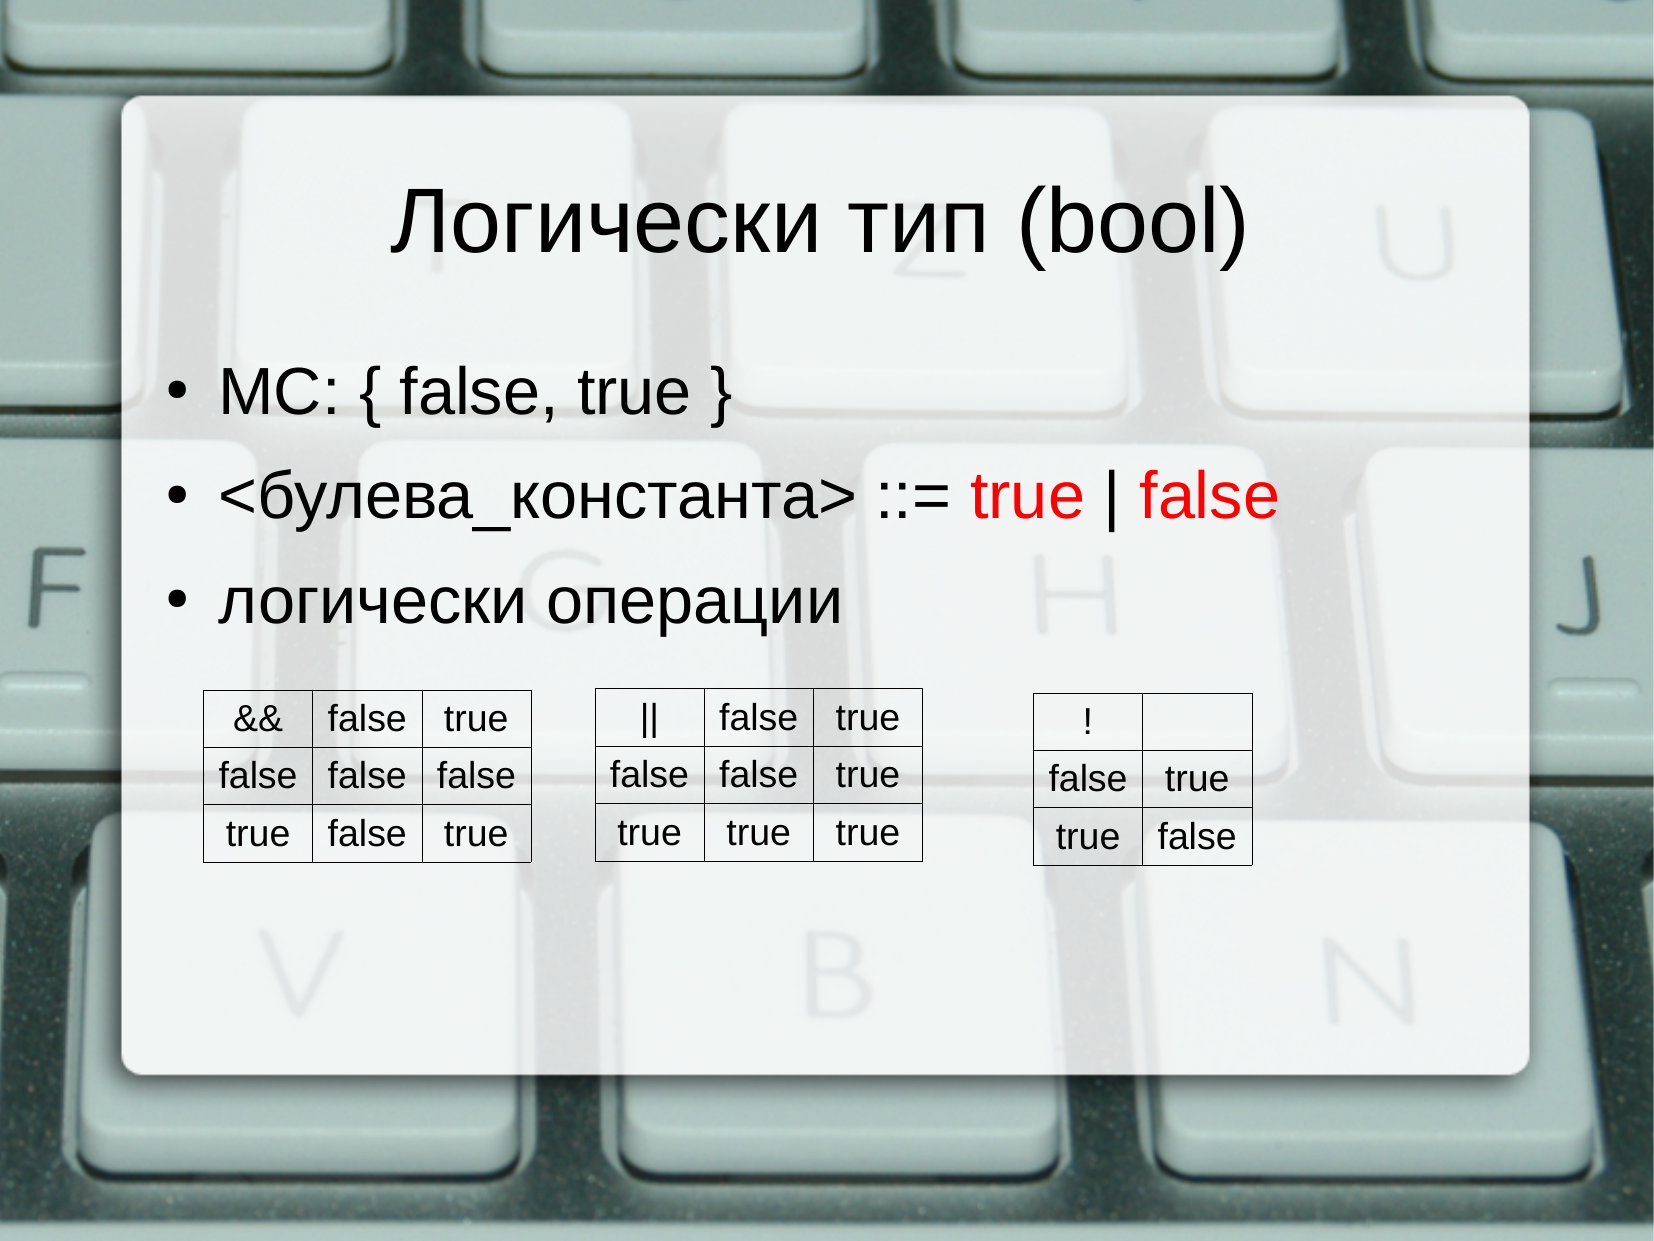

# Логически тип (bool)
МС: { false, true }
<булева_константа> ::= true | false
логически операции
| || | false | true |
| --- | --- | --- |
| false | false | true |
| true | true | true |
| && | false | true |
| --- | --- | --- |
| false | false | false |
| true | false | true |
| ! | |
| --- | --- |
| false | true |
| true | false |